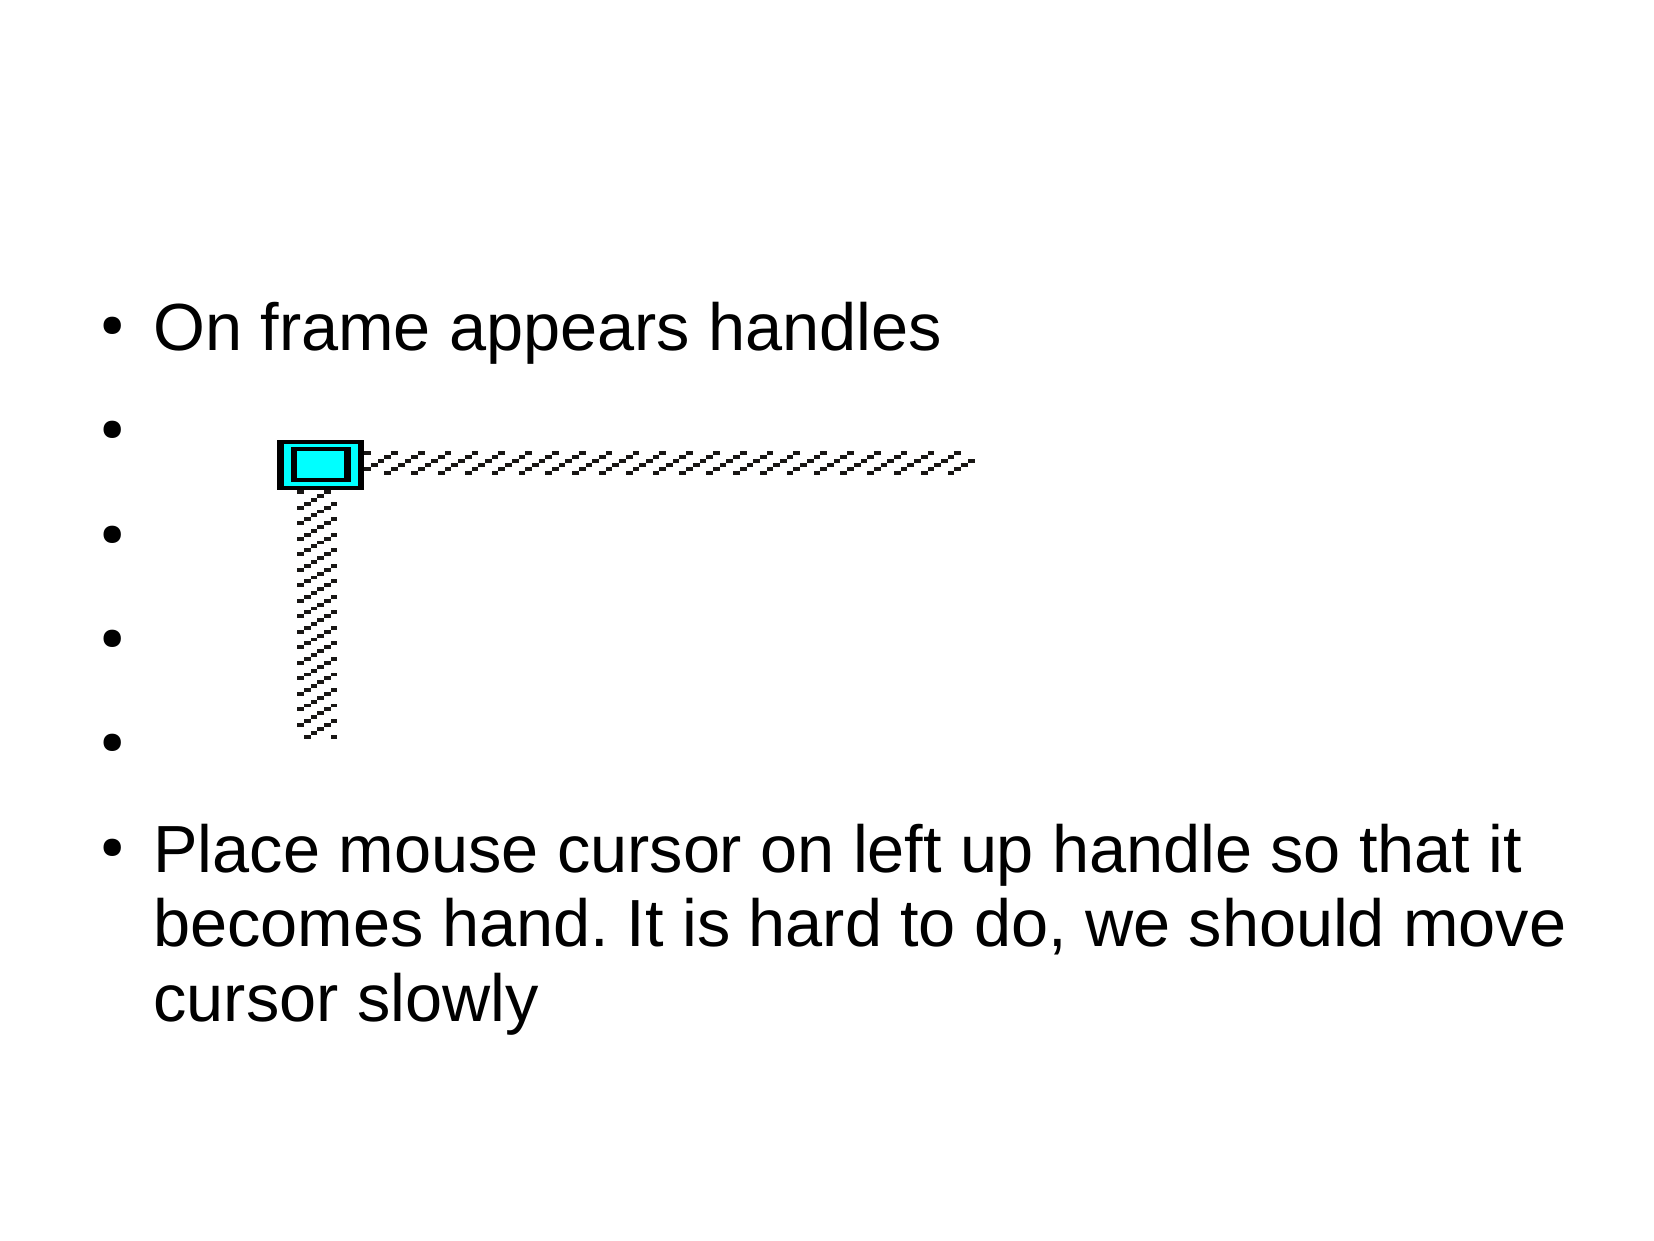

#
On frame appears handles
Place mouse cursor on left up handle so that it becomes hand. It is hard to do, we should move cursor slowly